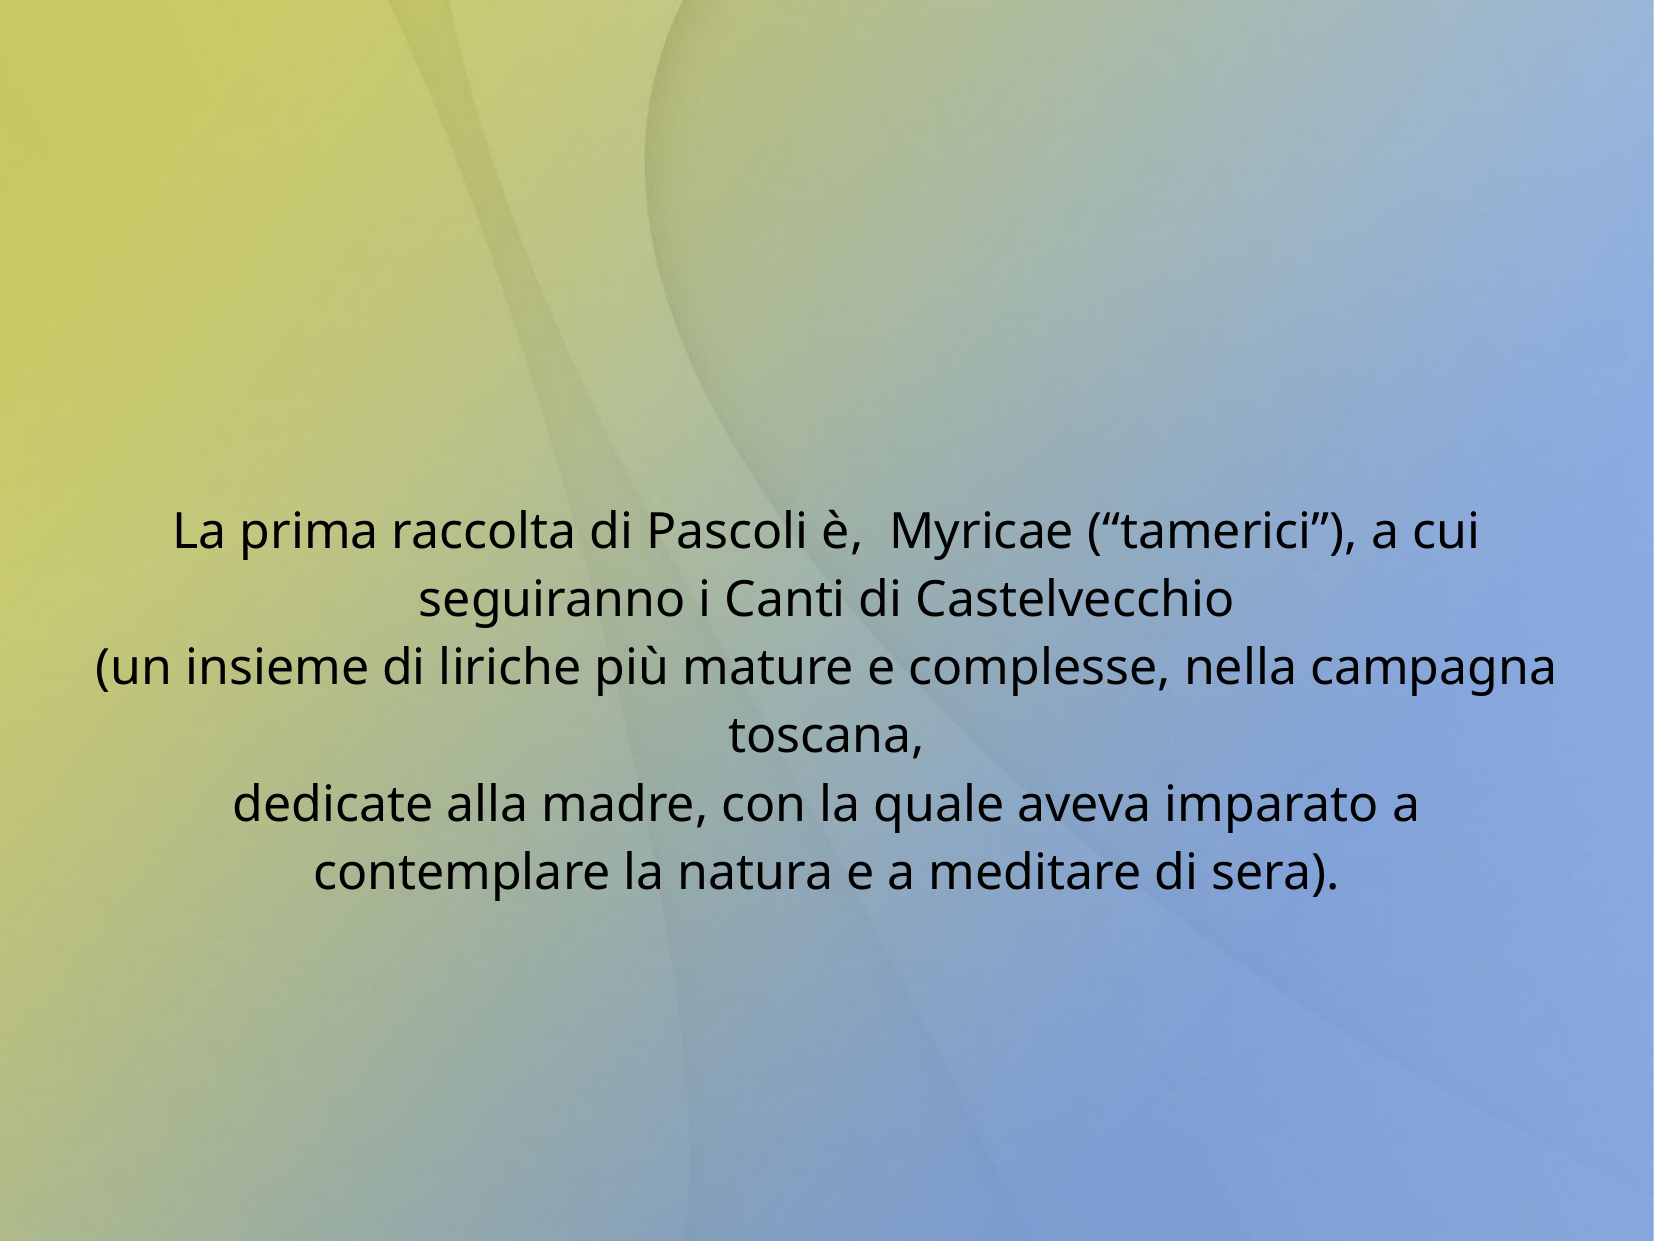

# La prima raccolta di Pascoli è, Myricae (“tamerici”), a cui seguiranno i Canti di Castelvecchio
(un insieme di liriche più mature e complesse, nella campagna toscana,
dedicate alla madre, con la quale aveva imparato a contemplare la natura e a meditare di sera).